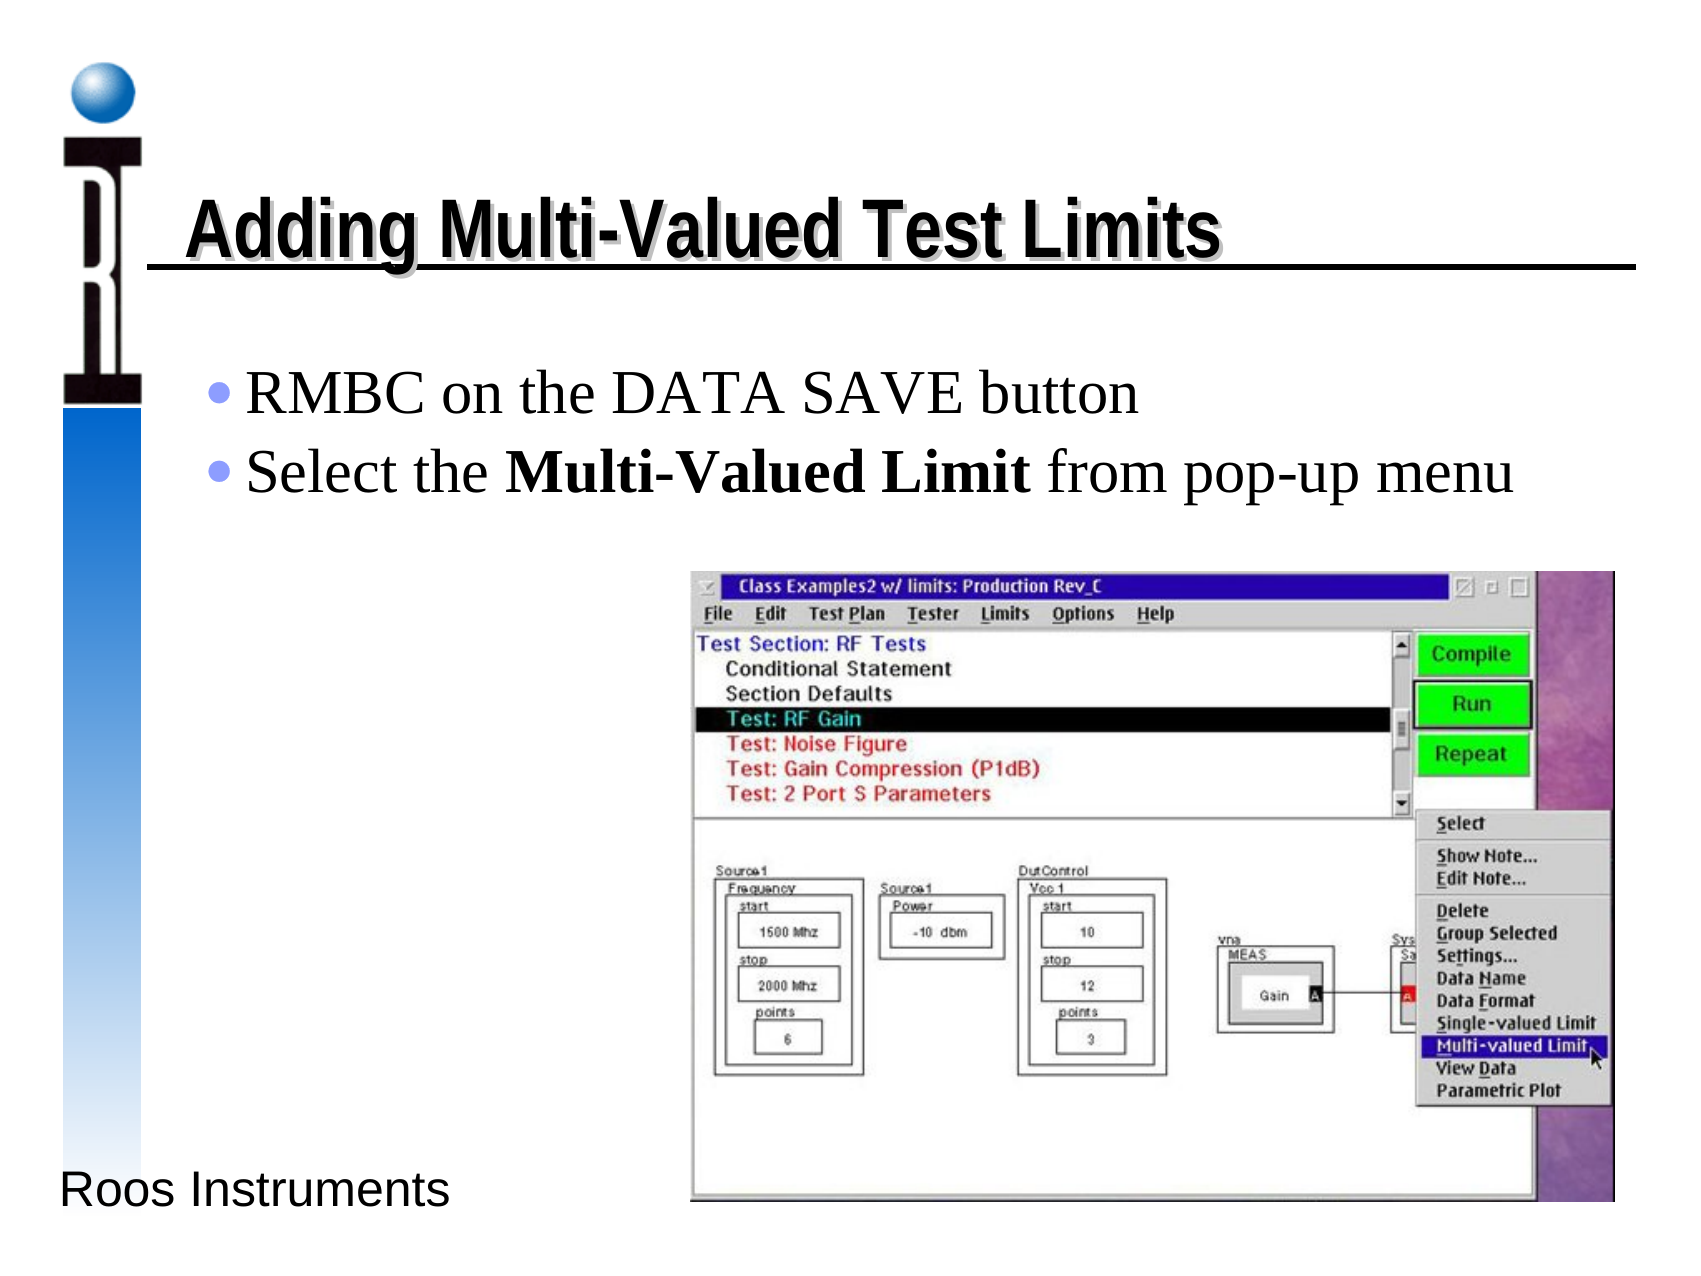

Adding Multi-Valued Test Limits
RMBC on the DATA SAVE button
Select the Multi-Valued Limit from pop-up menu